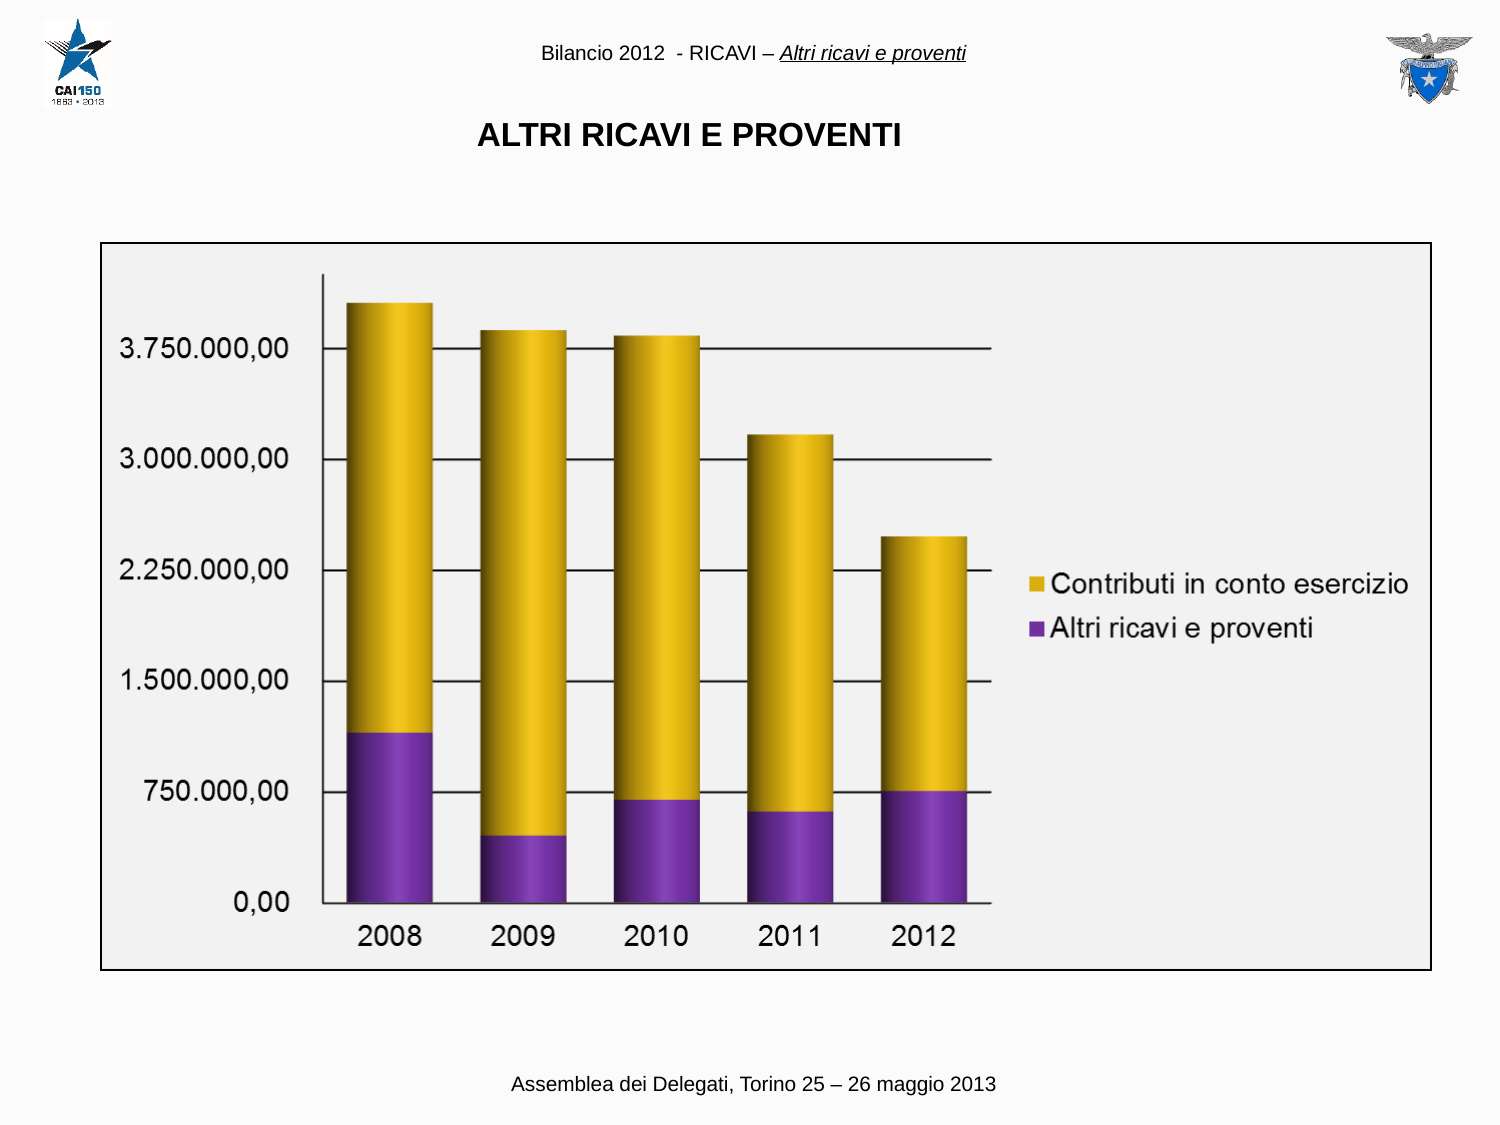

Bilancio 2012 - RICAVI – Altri ricavi e proventi
ALTRI RICAVI E PROVENTI
Assemblea dei Delegati, Torino 25 – 26 maggio 2013